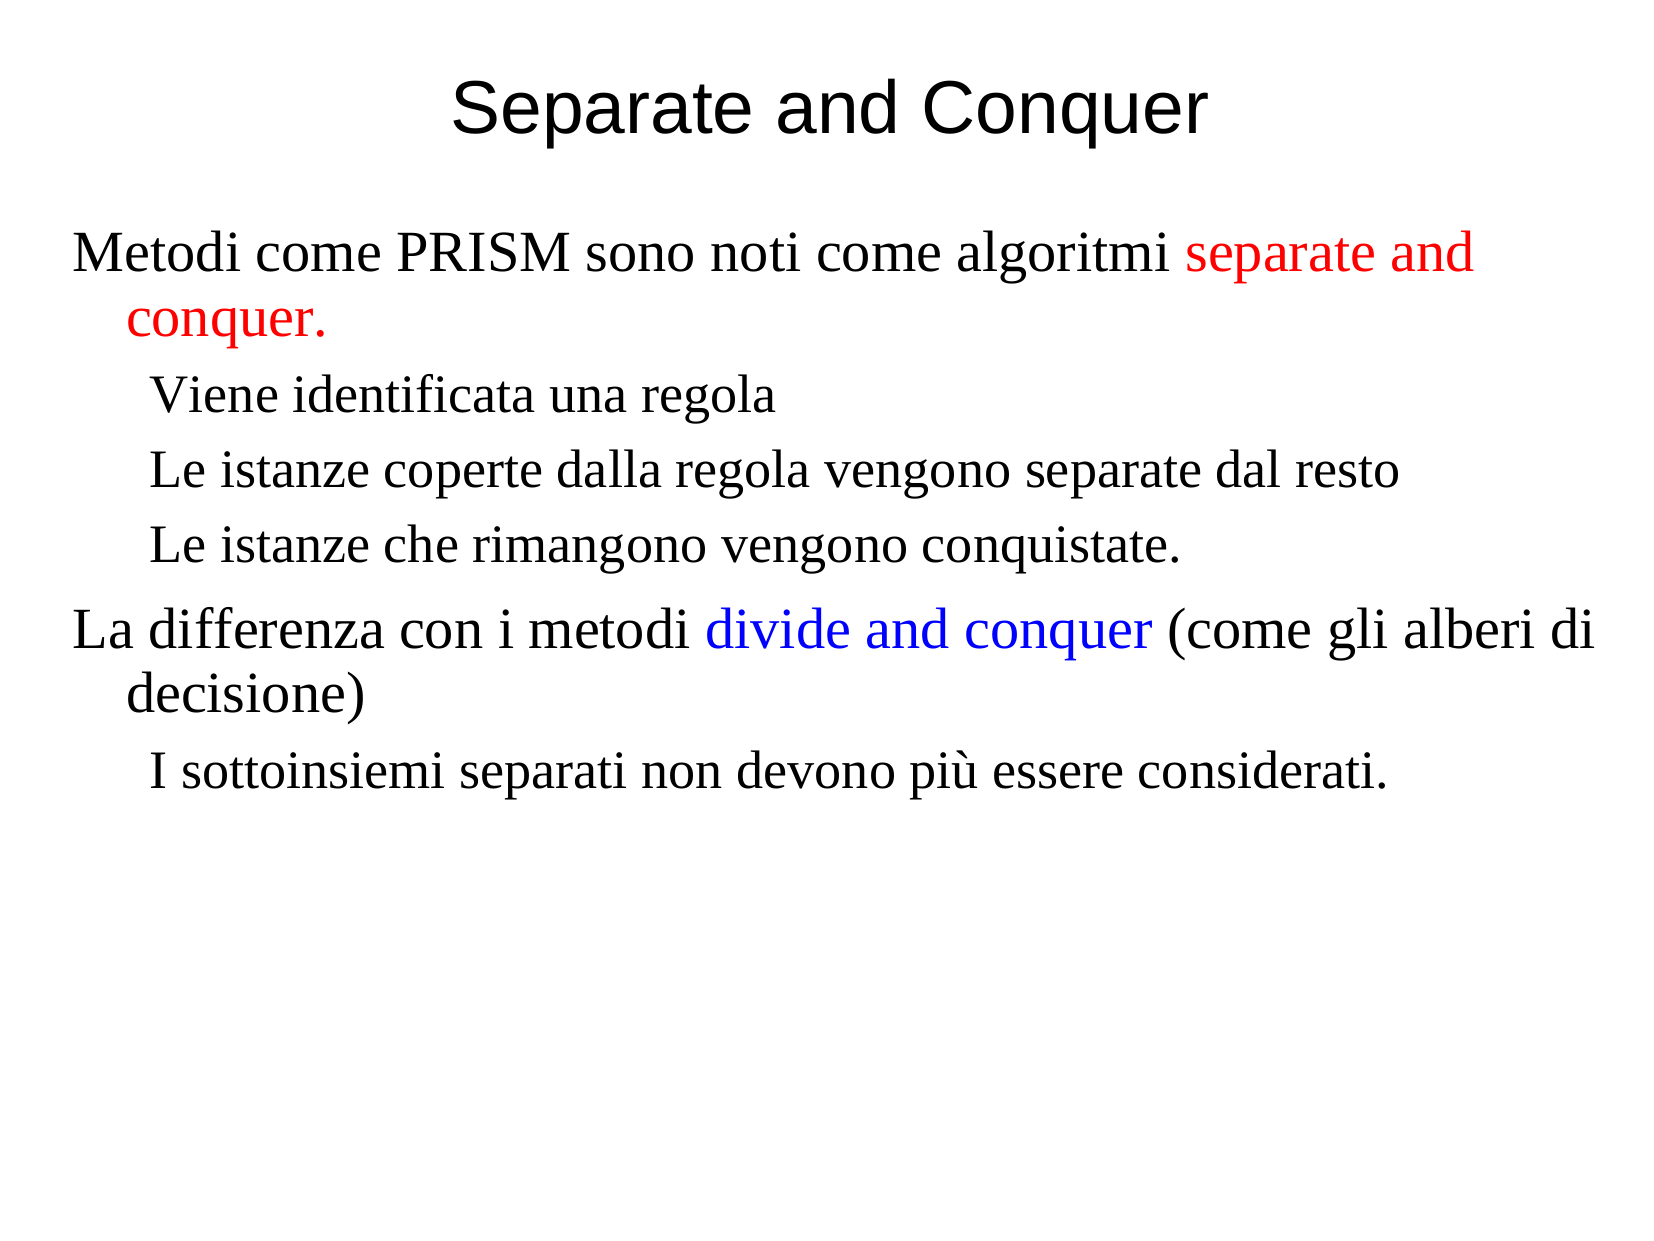

# Separate and Conquer
Metodi come PRISM sono noti come algoritmi separate and conquer.
Viene identificata una regola
Le istanze coperte dalla regola vengono separate dal resto
Le istanze che rimangono vengono conquistate.
La differenza con i metodi divide and conquer (come gli alberi di decisione)
I sottoinsiemi separati non devono più essere considerati.